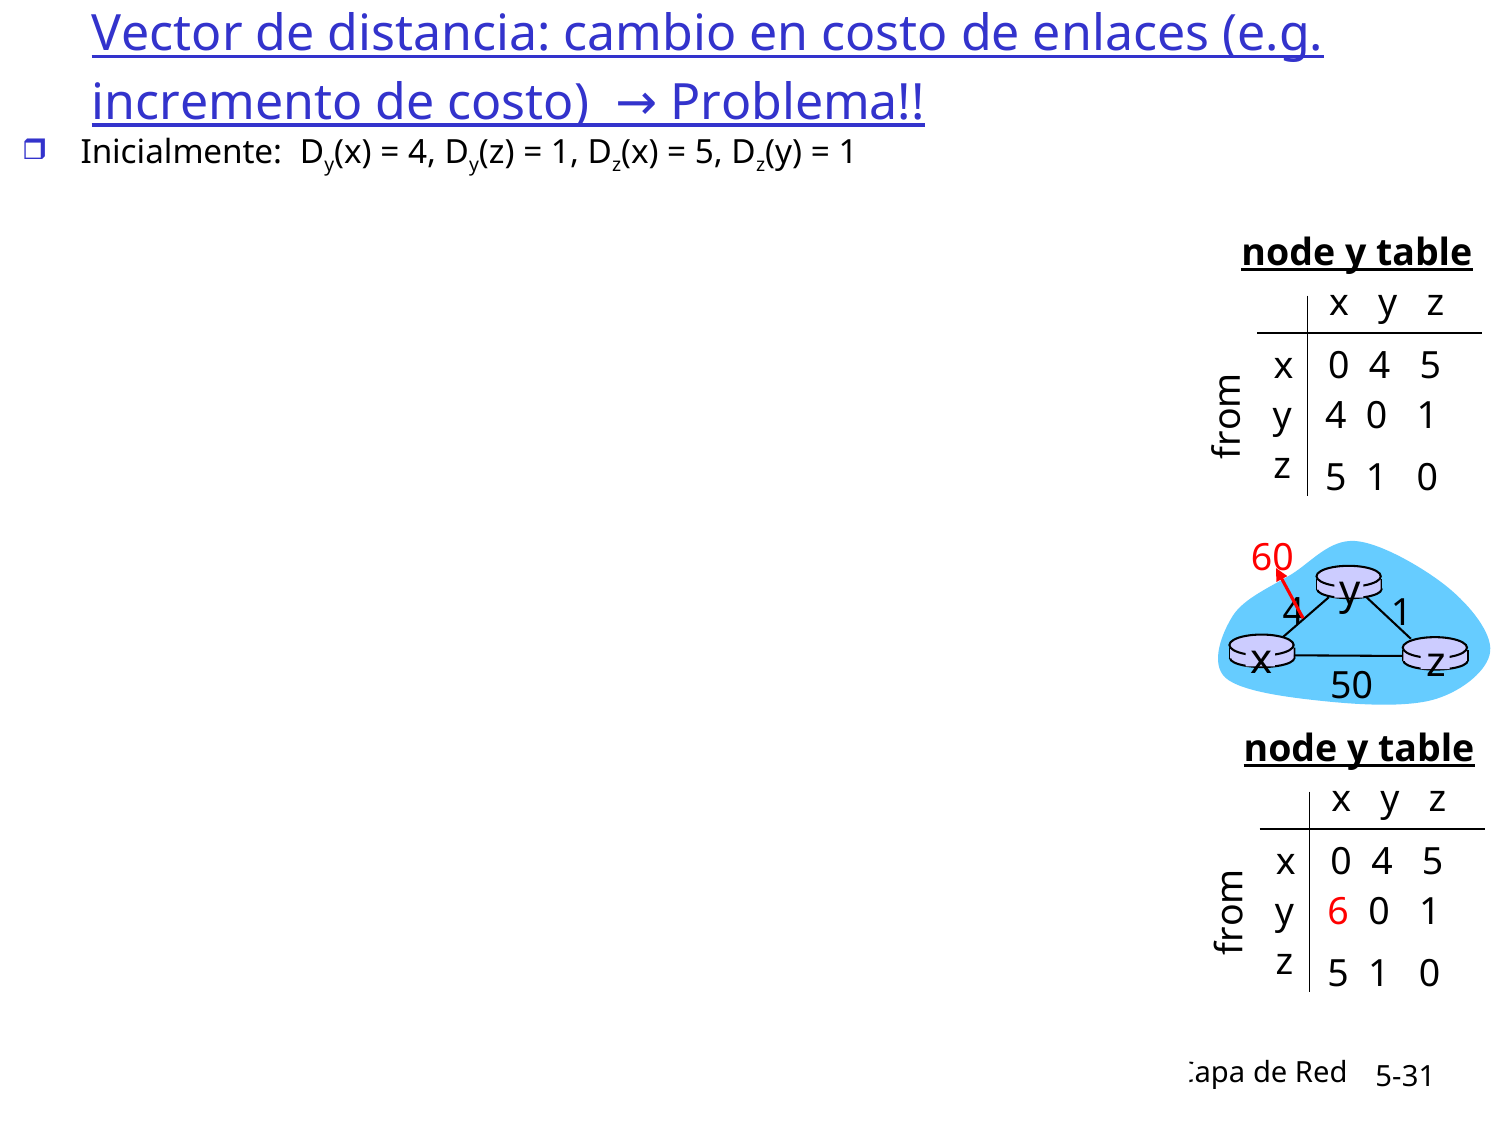

# Vector de distancia: cambio en costo de enlaces (e.g. incremento de costo) → Problema!!
Inicialmente: Dy(x) = 4, Dy(z) = 1, Dz(x) = 5, Dz(y) = 1
En el tiempo t0 y detecta el cambio de costo y calcula:
	Dy(x) = min {c(y,x) + Dx(x), c(y,z) + Dz(x)} =
		 = min {60 + 0, 1 + 5} = 6
Con nuestra visión global de la red sabemos que este valor de Dy(x) está equivocado. Esto pasa porque la última información del nodo y es que z tiene un costo de 5 para llegar a x. Ahora (en t1) tenemos un routing loop. Para llegar a x ruteamos a través de z y z rutea a través de y... un paquete que cae en un routing loop va a rebotar entre los dos routers para siempre (en IP muere por TTL).
y tiene un nuevo costo mínimo de 6 para Dy(x), e informa de su nuevo vector de distancia DY a sus vecinos.
z recibe este vector de distancia DY y recalcula Dz
	DZ(x) = min {50 + 0, 1 + 6} = 7
En t2 al cambiar el mínimo costo para llegar a x, z informa a y de su nuevo vector de distancia DZ
y recibe DZ , recalcula un nuevo Dy(x) e informa a sus vecinos... etc...el proceso se repite por 44 iteraciones!
node y table
x y z
x
0 4 5
y
4 0 1
from
z
5 1 0
60
y
4
1
x
z
50
node y table
x y z
x
0 4 5
y
6 0 1
from
z
5 1 0